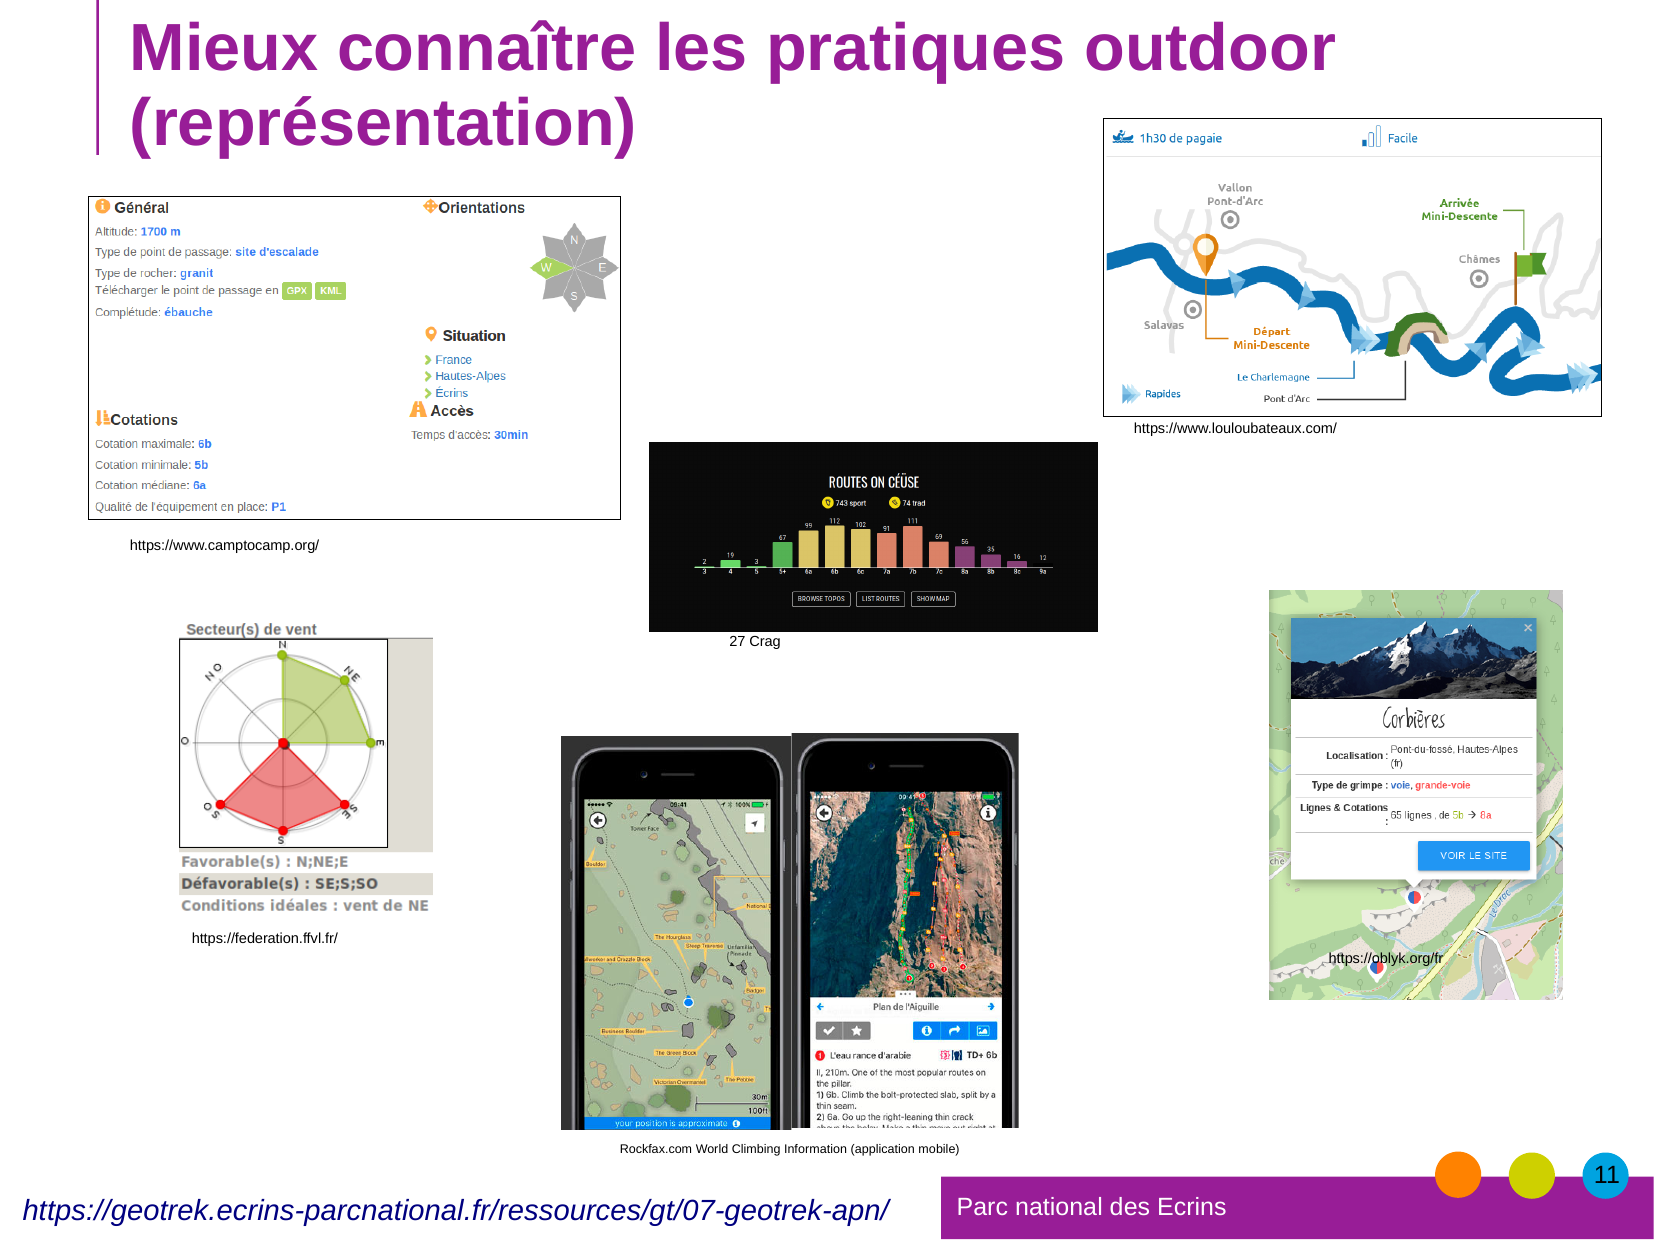

# Mieux connaître les pratiques outdoor (représentation)
https://www.louloubateaux.com/
https://www.camptocamp.org/
27 Crag
https://federation.ffvl.fr/
https://oblyk.org/fr
Rockfax.com World Climbing Information (application mobile)
https://geotrek.ecrins-parcnational.fr/ressources/gt/07-geotrek-apn/